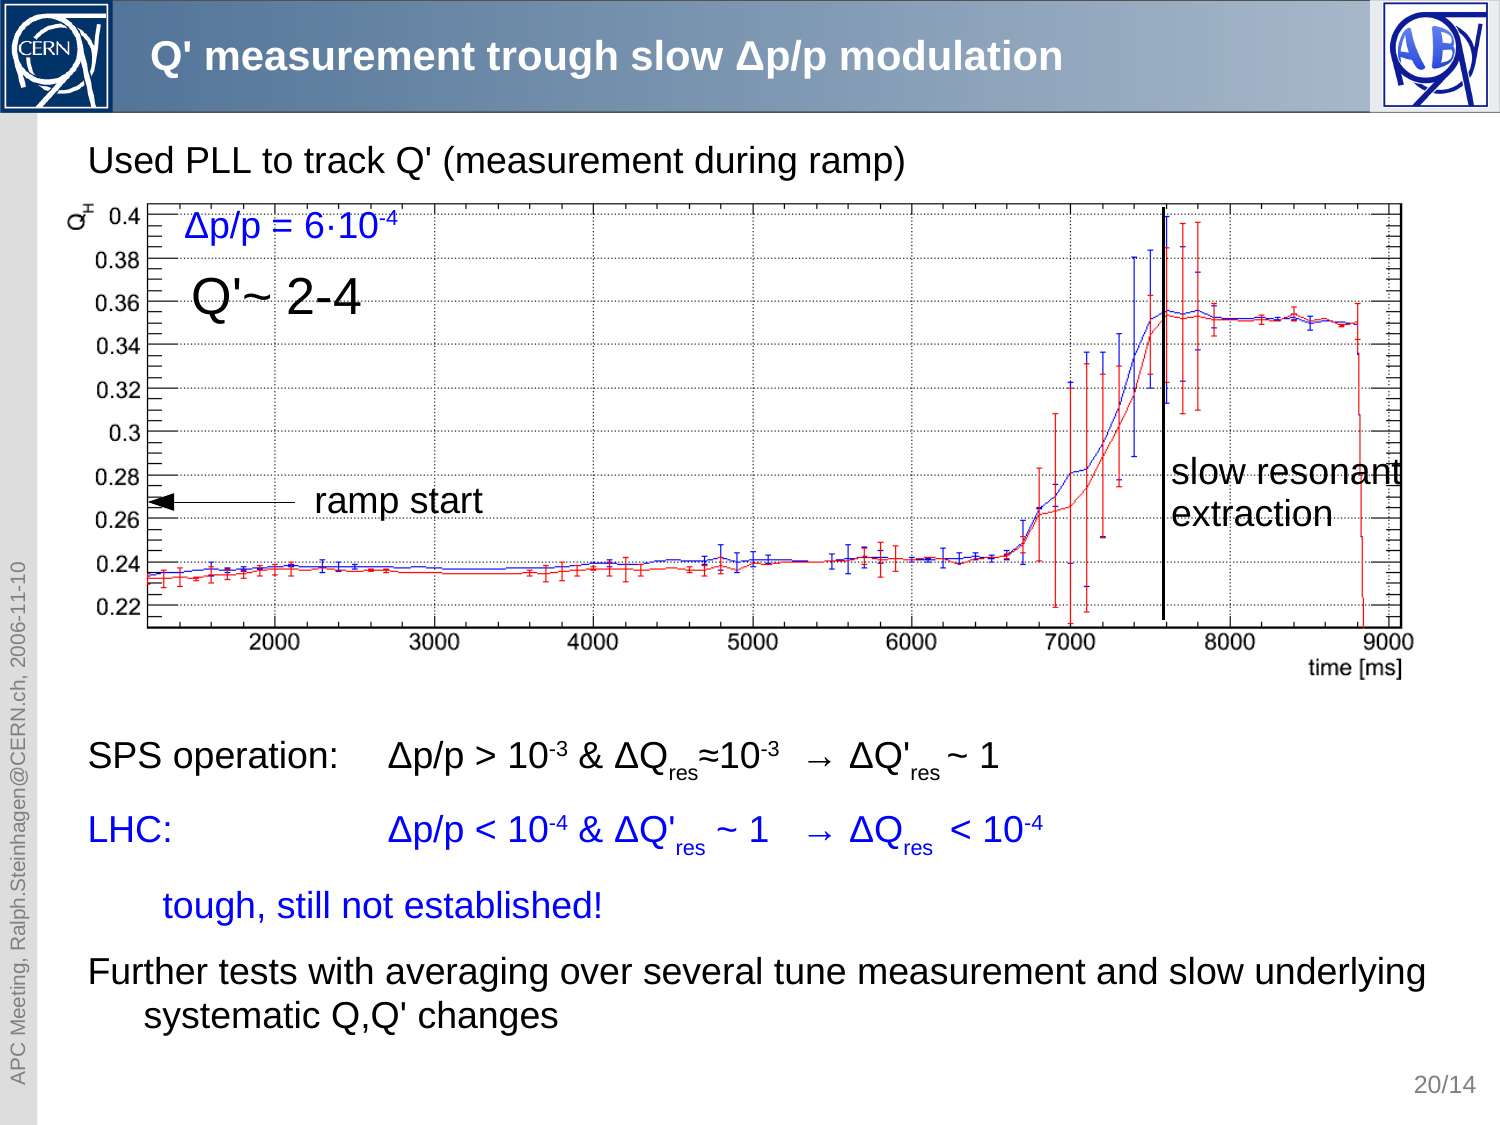

# Q' measurement trough slow Δp/p modulation
Used PLL to track Q' (measurement during ramp)
Δp/p = 6·10-4
Q'~ 2-4
slow resonant
extraction
ramp start
SPS operation:	Δp/p > 10-3 & ΔQres≈10-3 → ΔQ'res ~ 1
LHC: 		Δp/p < 10-4 & ΔQ'res ~ 1 → ΔQres < 10-4
tough, still not established!
Further tests with averaging over several tune measurement and slow underlying systematic Q,Q' changes